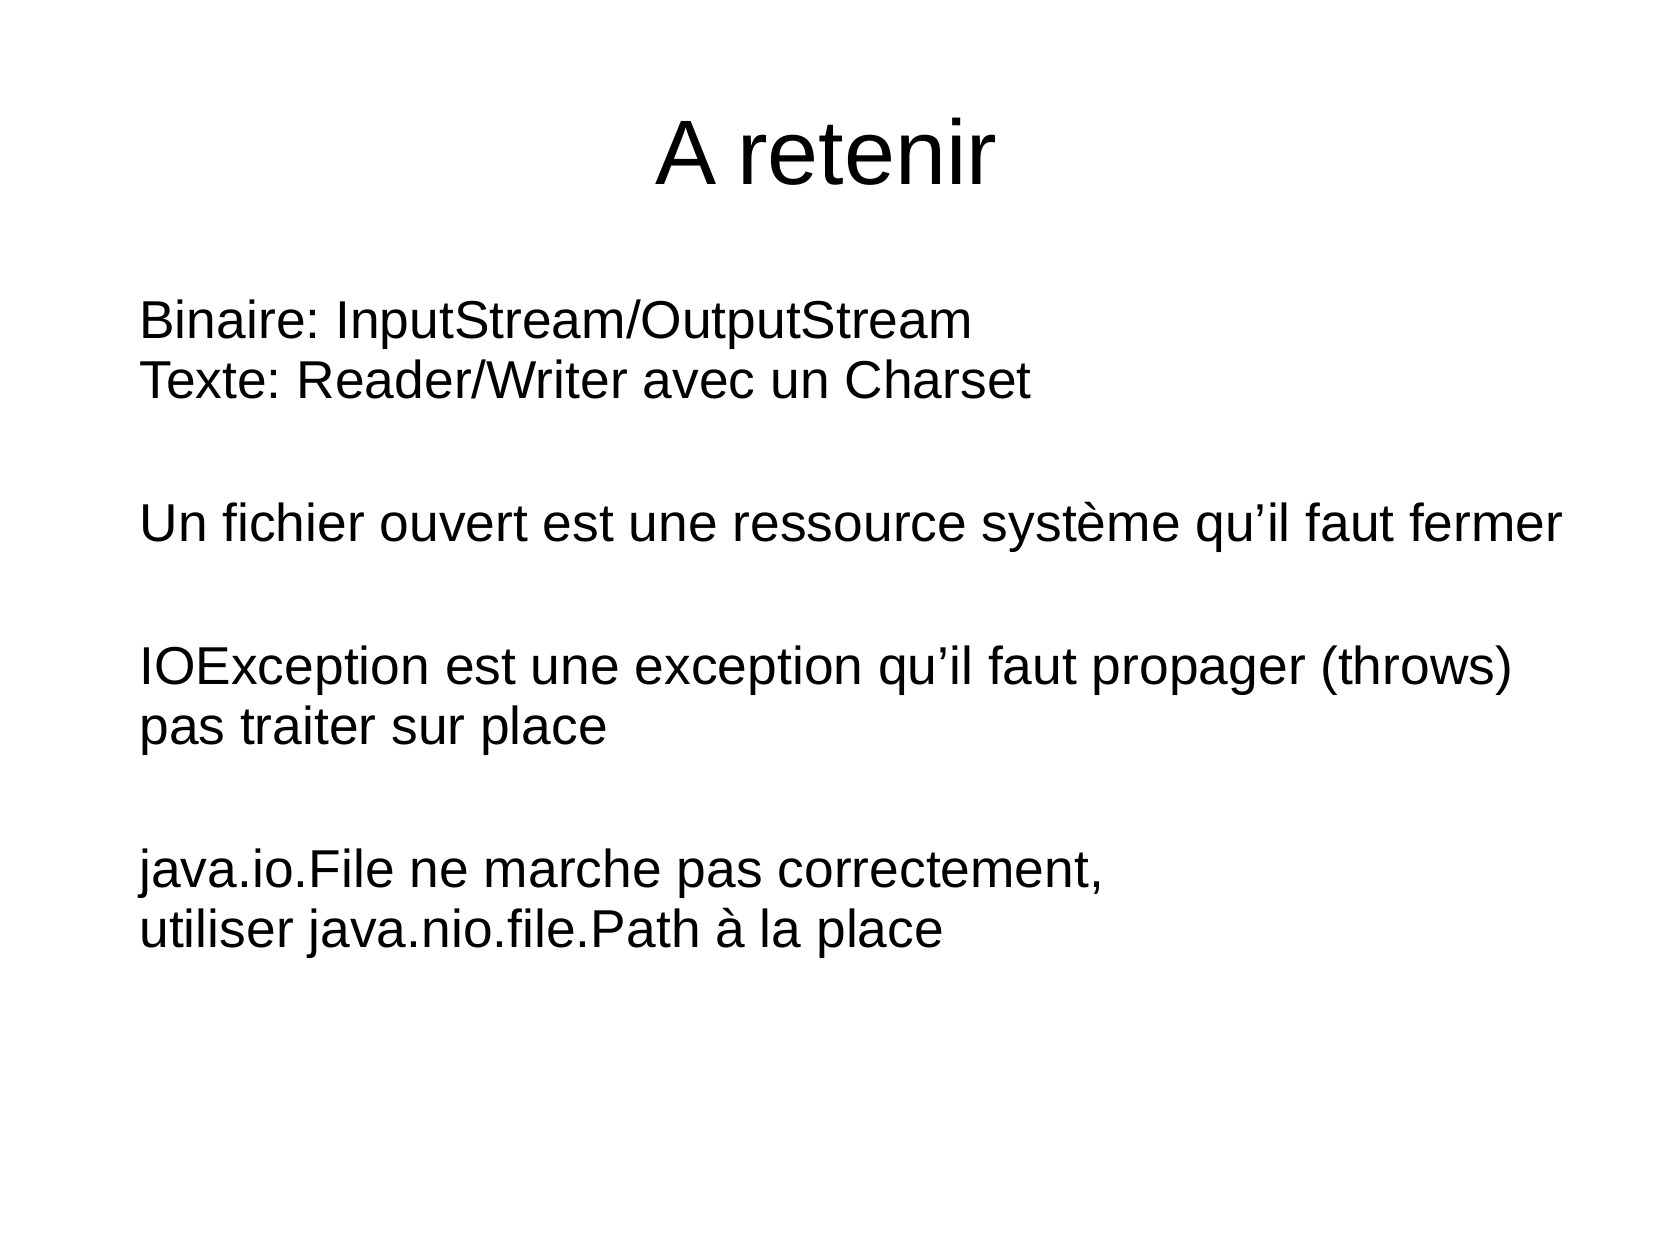

# A retenir
Binaire: InputStream/OutputStream
Texte: Reader/Writer avec un Charset
Un fichier ouvert est une ressource système qu’il faut fermer
IOException est une exception qu’il faut propager (throws) pas traiter sur place
java.io.File ne marche pas correctement,
utiliser java.nio.file.Path à la place